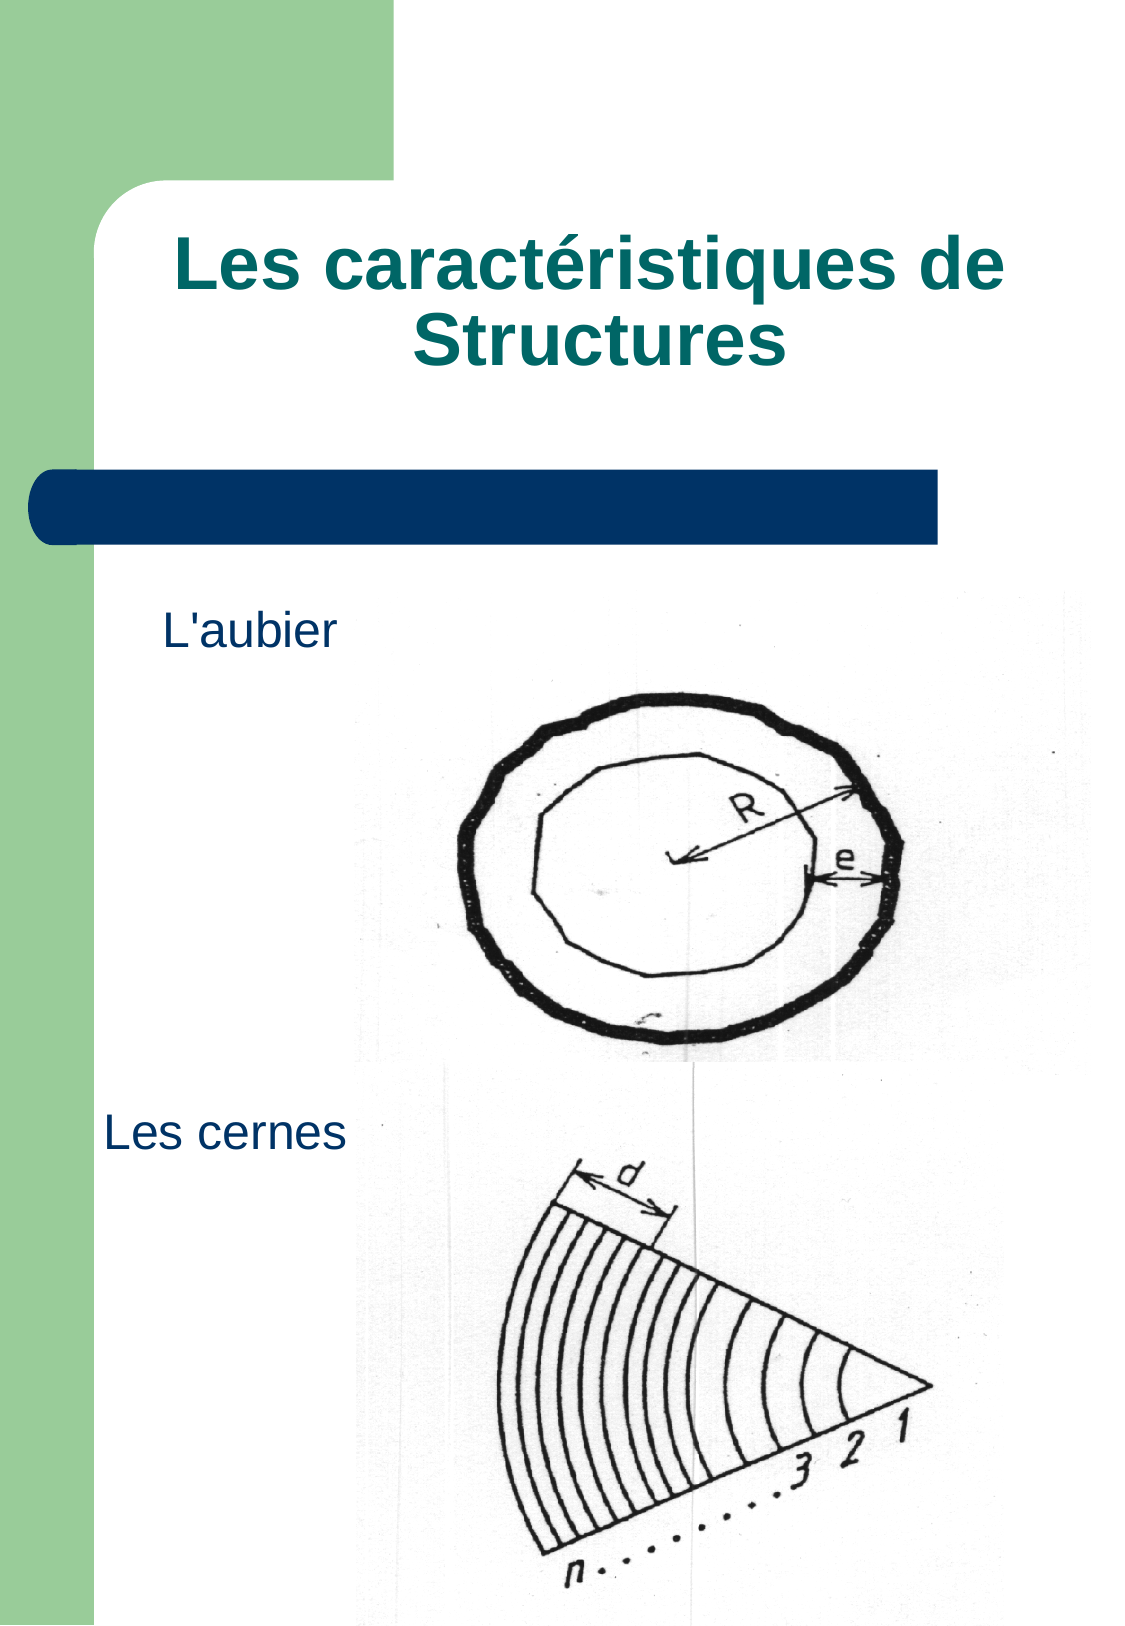

# Les caractéristiques de Structures
L'aubier
Les cernes